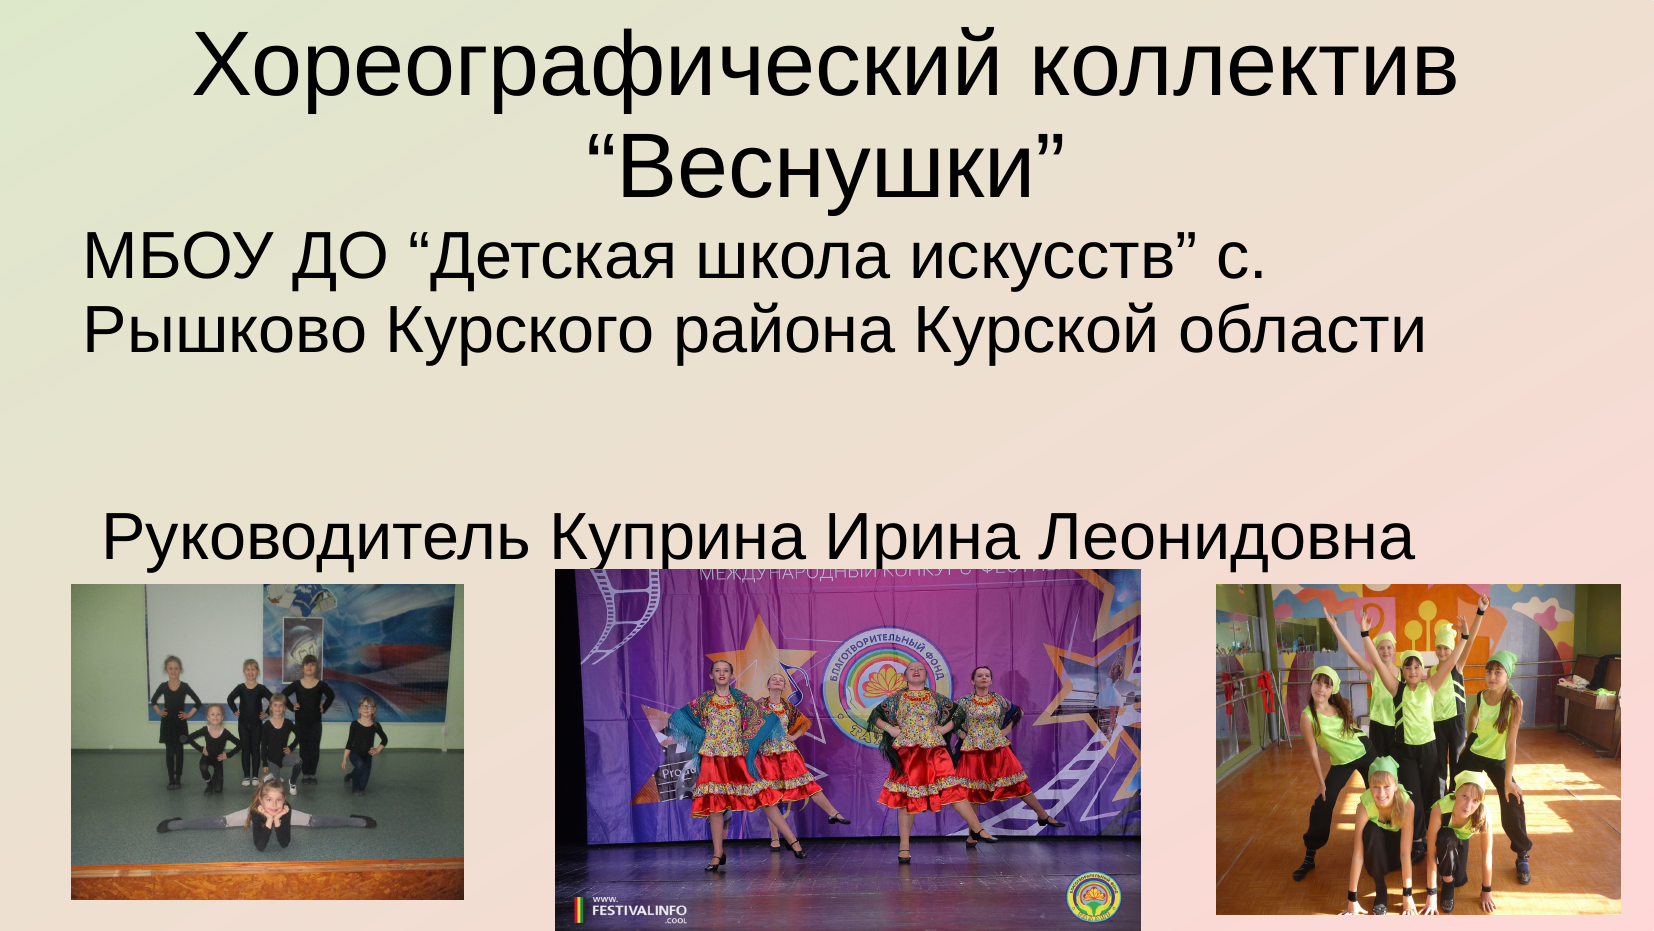

# Хореографический коллектив “Веснушки”
МБОУ ДО “Детская школа искусств” с. Рышково Курского района Курской области
 Руководитель Куприна Ирина Леонидовна